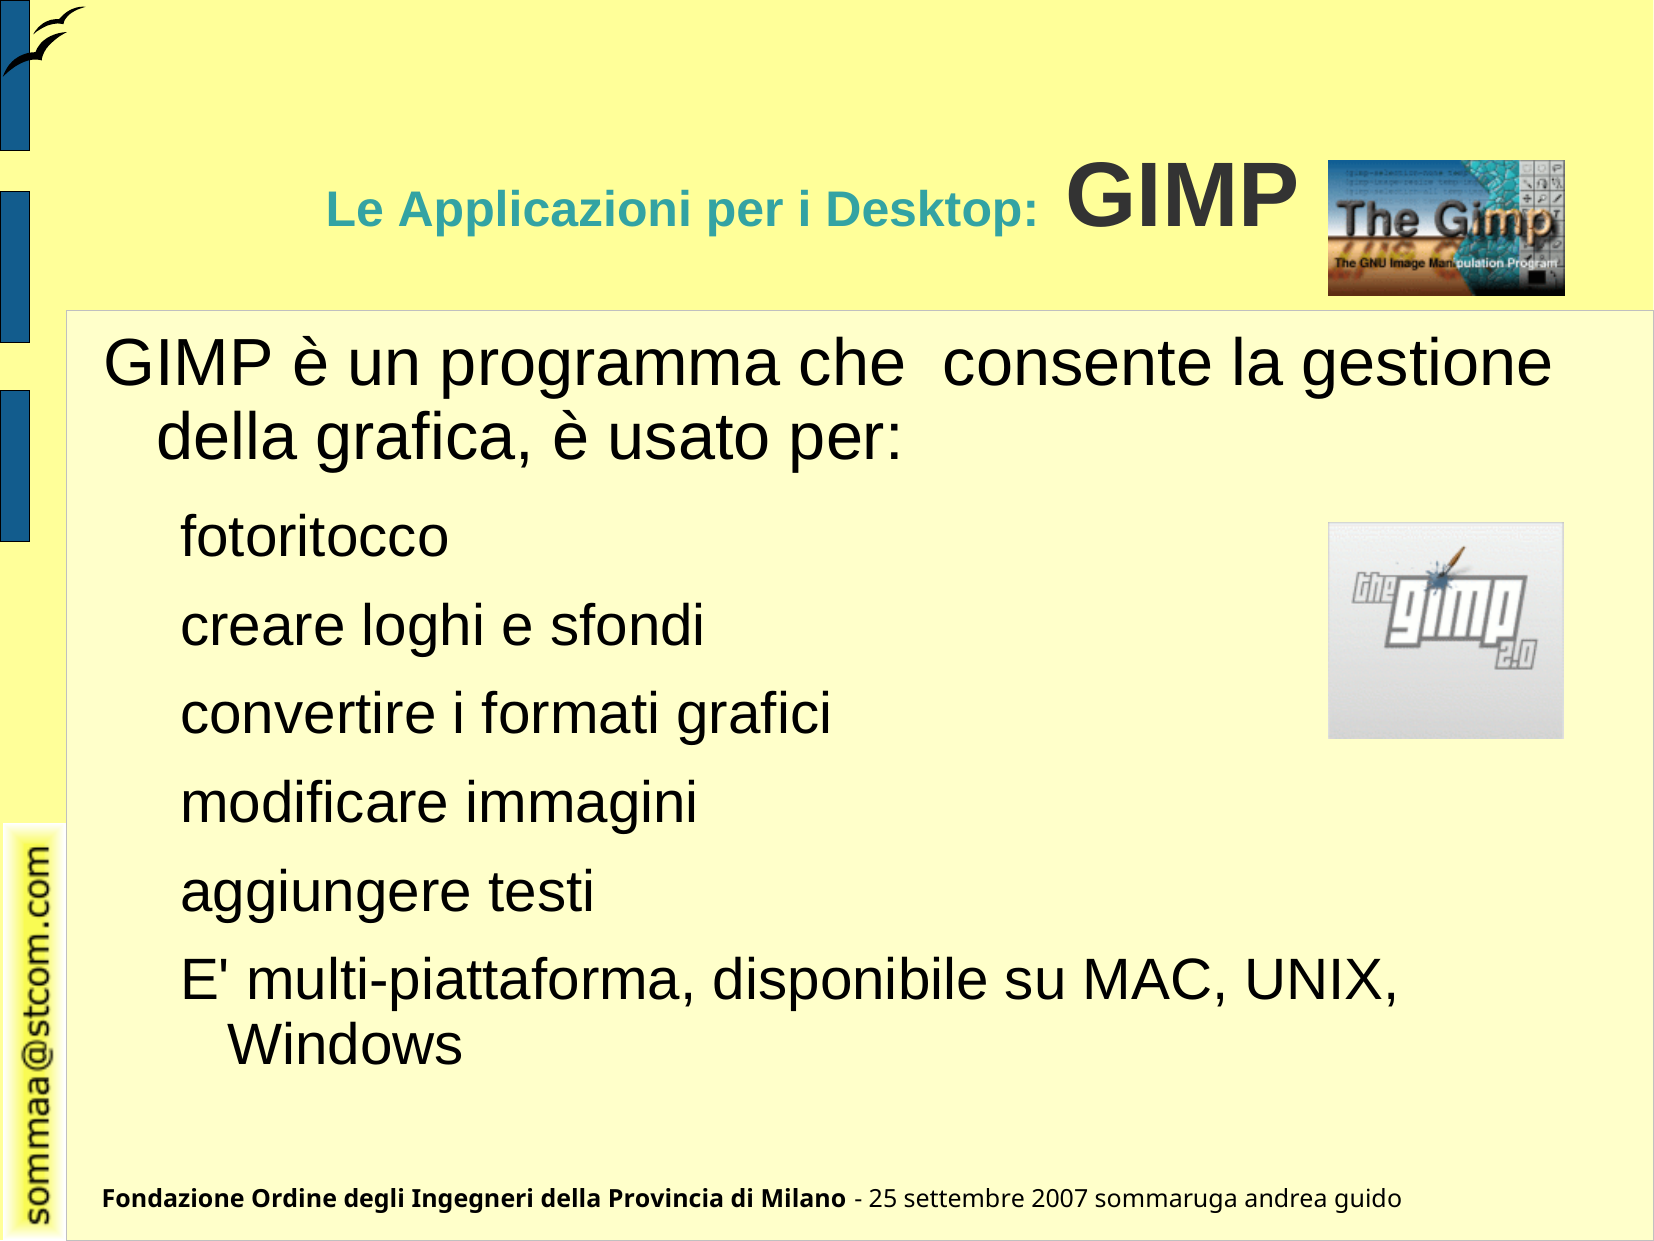

# Le Applicazioni per i Desktop: GIMP
GIMP è un programma che consente la gestione della grafica, è usato per:
fotoritocco
creare loghi e sfondi
convertire i formati grafici
modificare immagini
aggiungere testi
E' multi-piattaforma, disponibile su MAC, UNIX, Windows